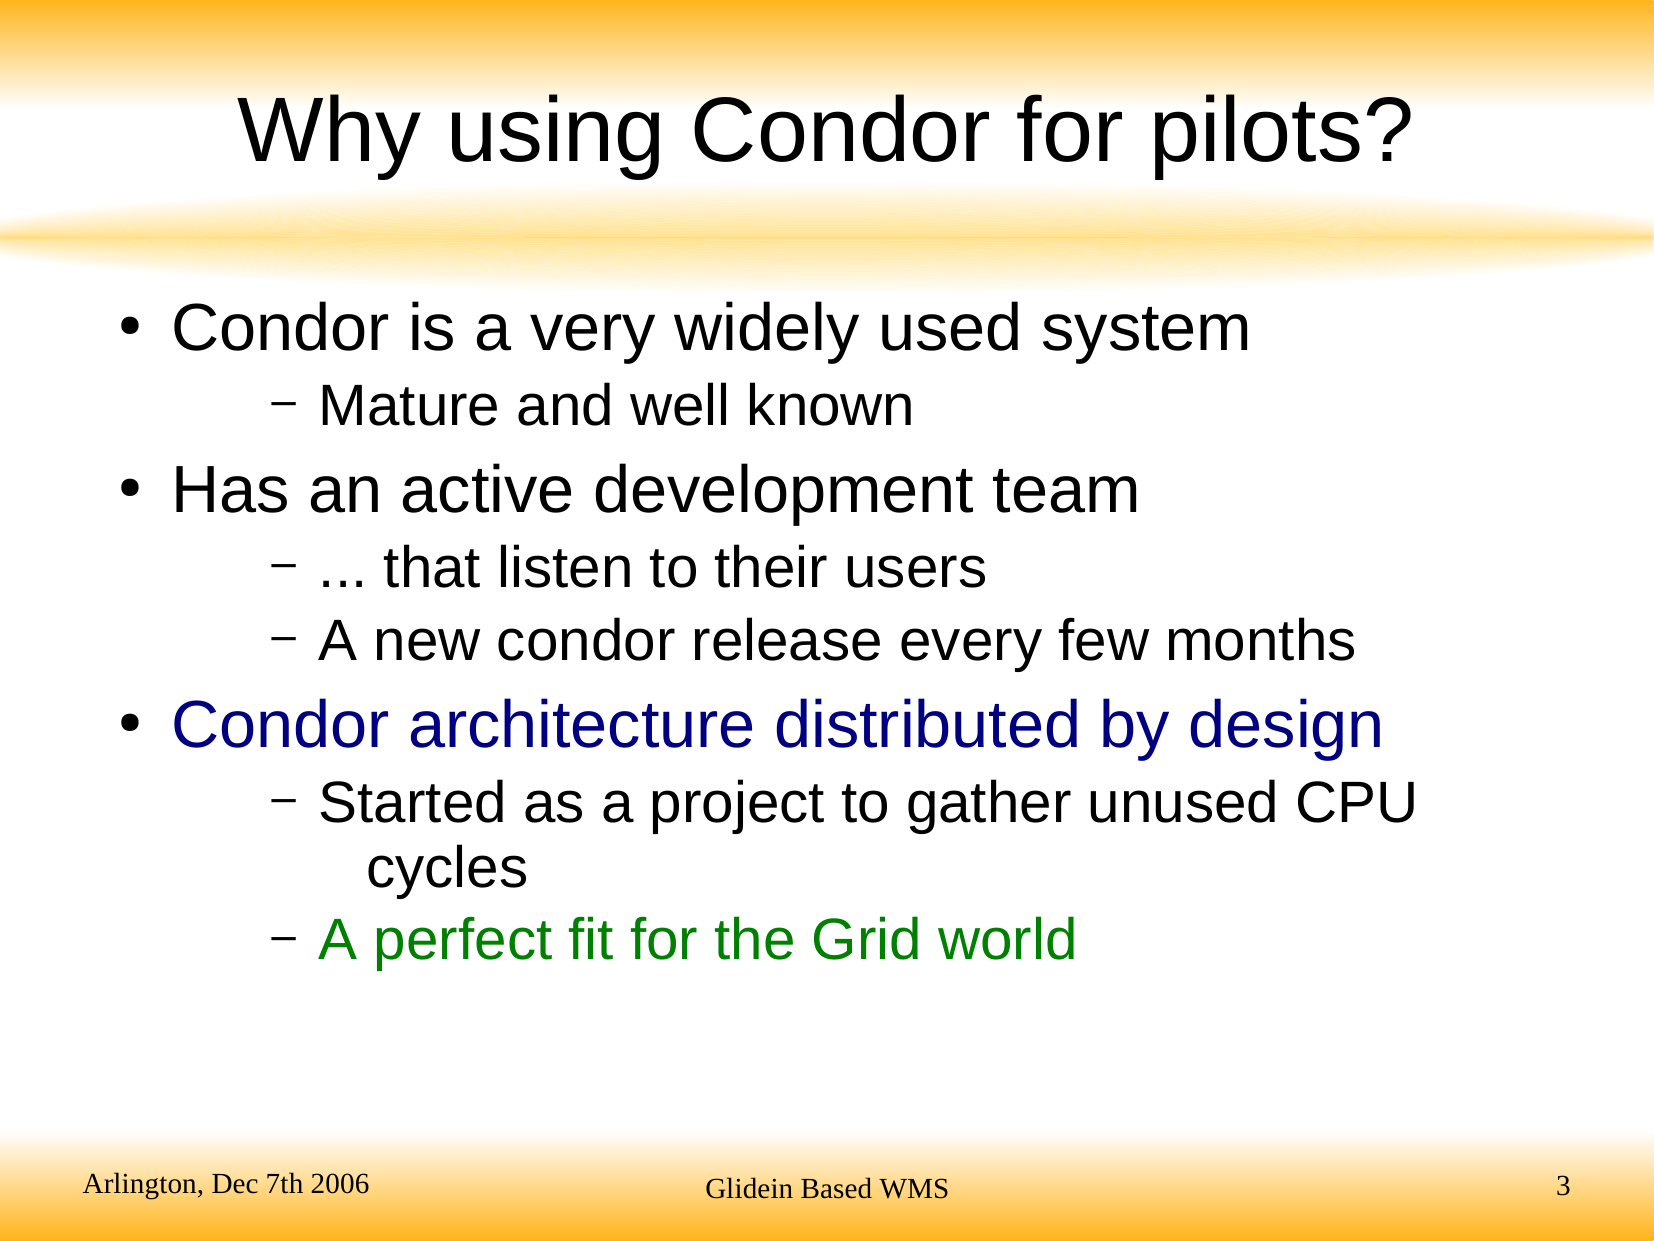

# Why using Condor for pilots?
Condor is a very widely used system
Mature and well known
Has an active development team
... that listen to their users
A new condor release every few months
Condor architecture distributed by design
Started as a project to gather unused CPU cycles
A perfect fit for the Grid world
Arlington, Dec 7th 2006
3
Glidein Based WMS